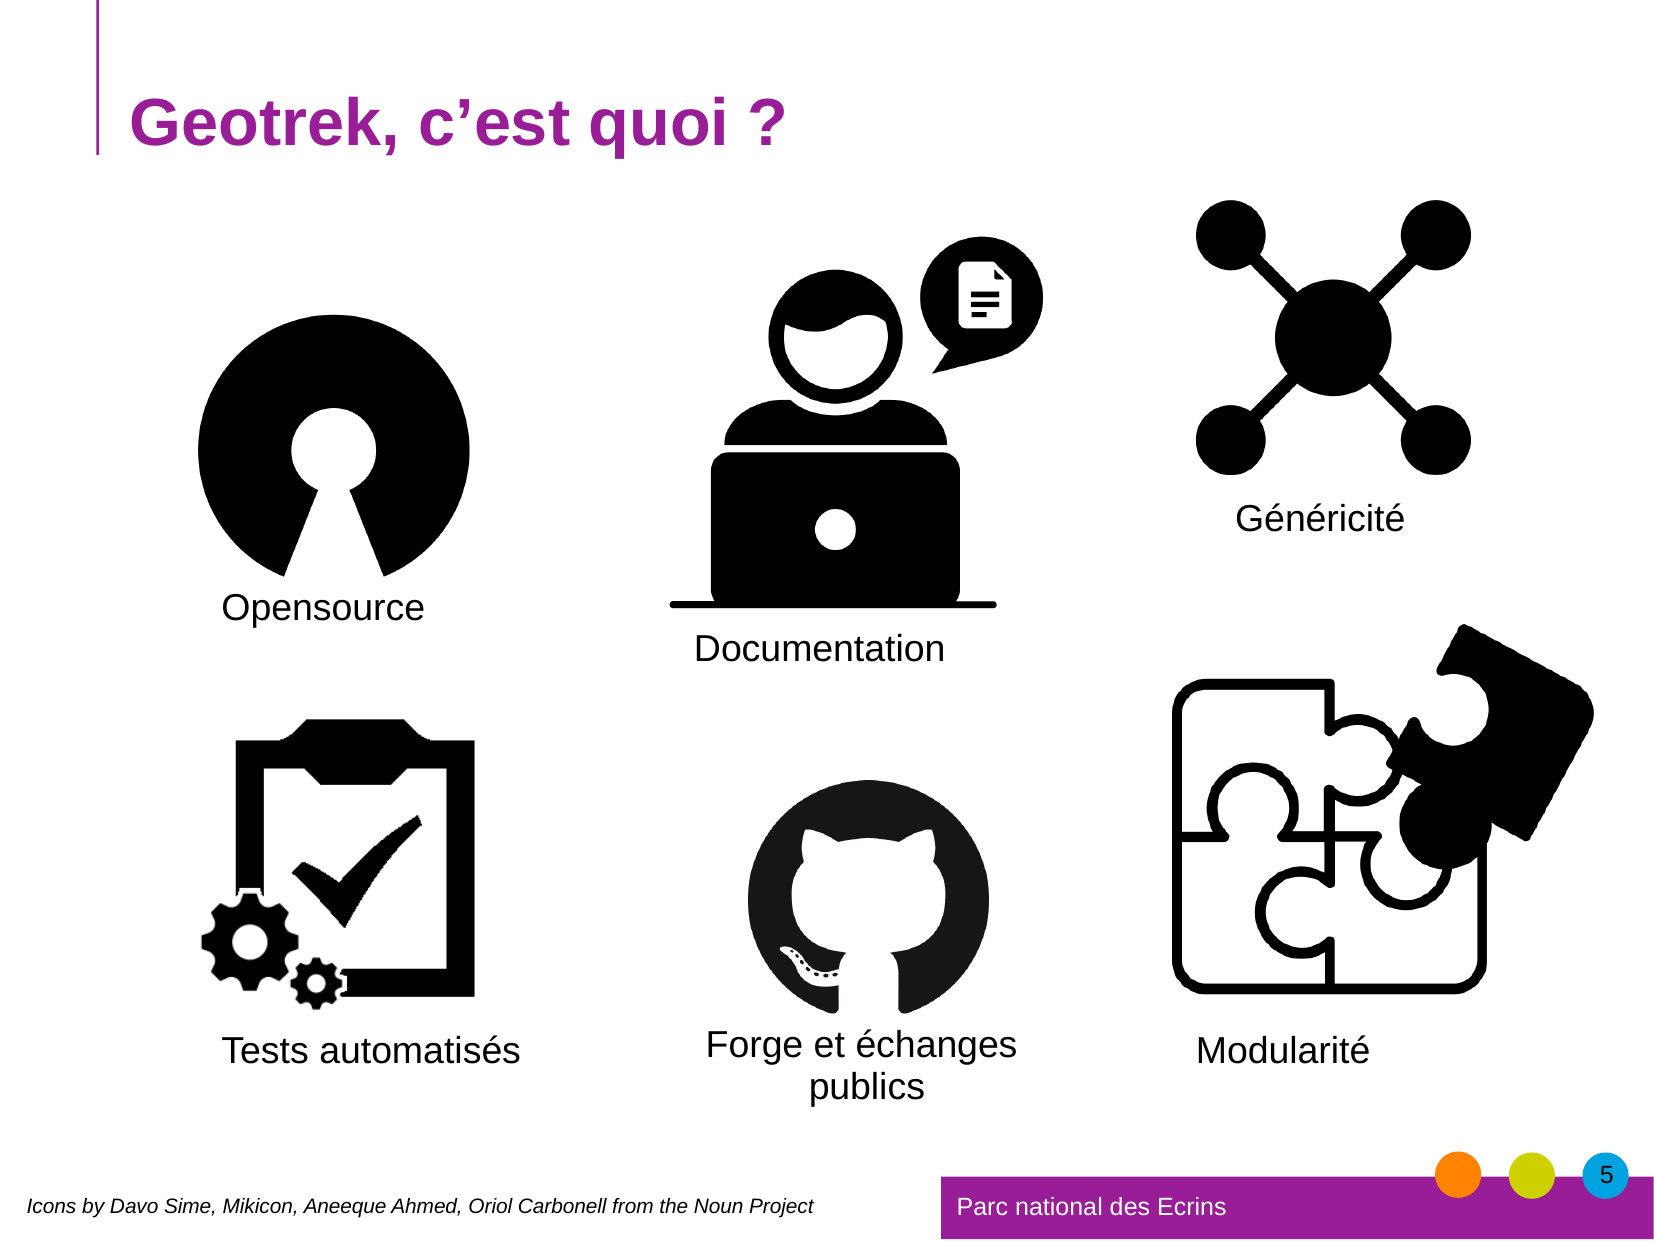

# Geotrek, c’est quoi ?
Généricité
Opensource
Documentation
Forge et échanges
publics
Tests automatisés
Modularité
Icons by Davo Sime, Mikicon, Aneeque Ahmed, Oriol Carbonell from the Noun Project